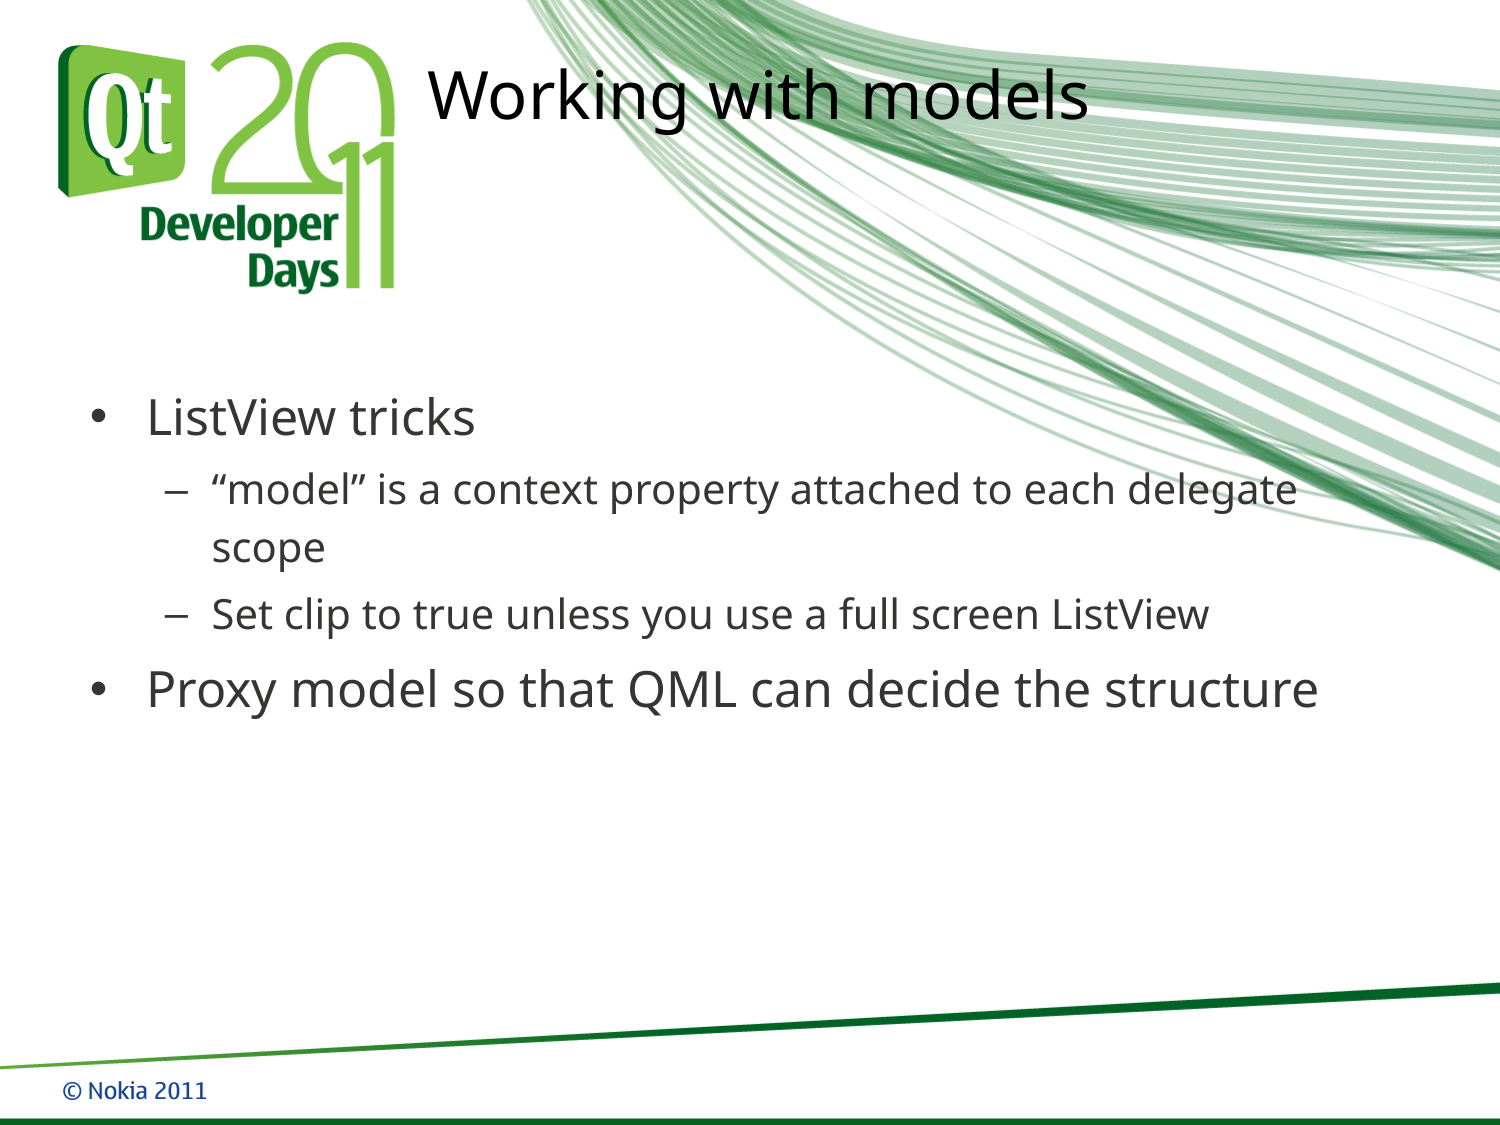

# Working with models
ListView tricks
“model” is a context property attached to each delegate scope
Set clip to true unless you use a full screen ListView
Proxy model so that QML can decide the structure